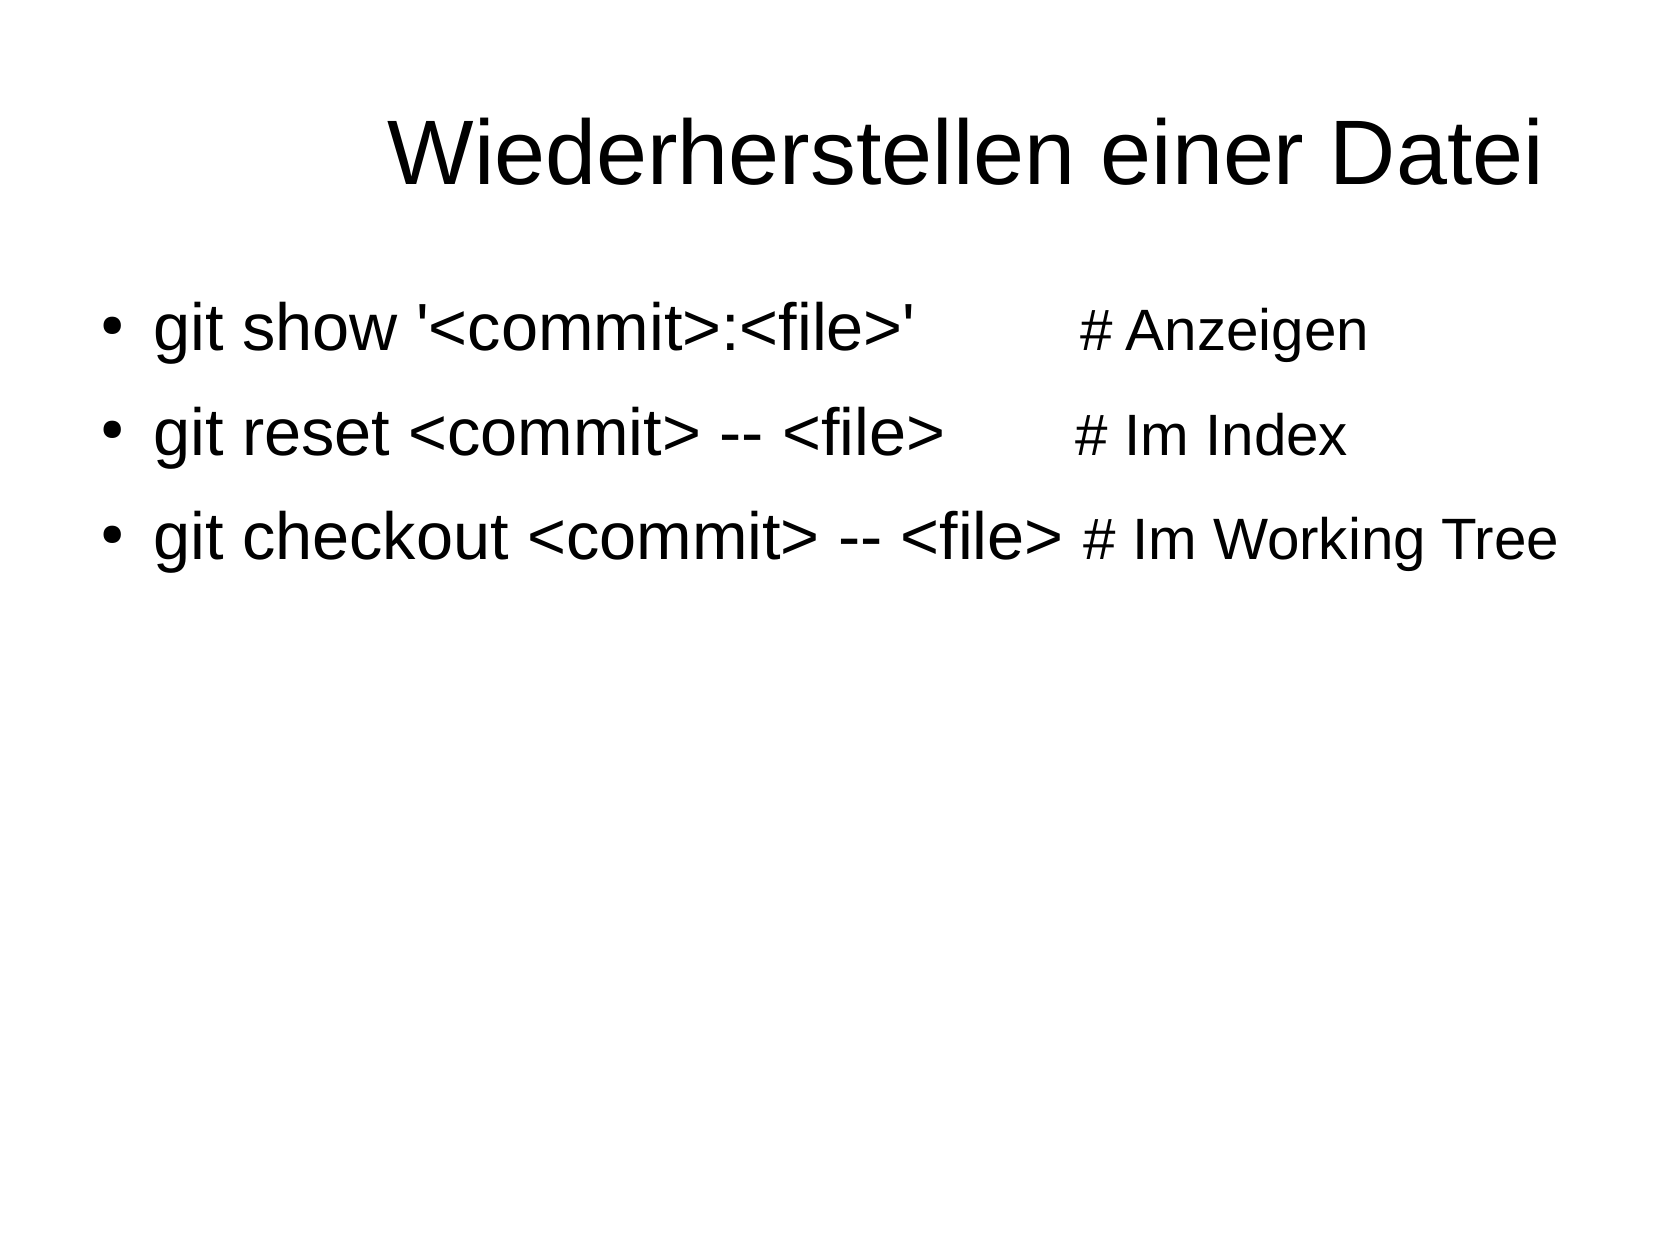

# Wiederherstellen einer Datei
git show '<commit>:<file>' # Anzeigen
git reset <commit> -- <file> # Im Index
git checkout <commit> -- <file> # Im Working Tree